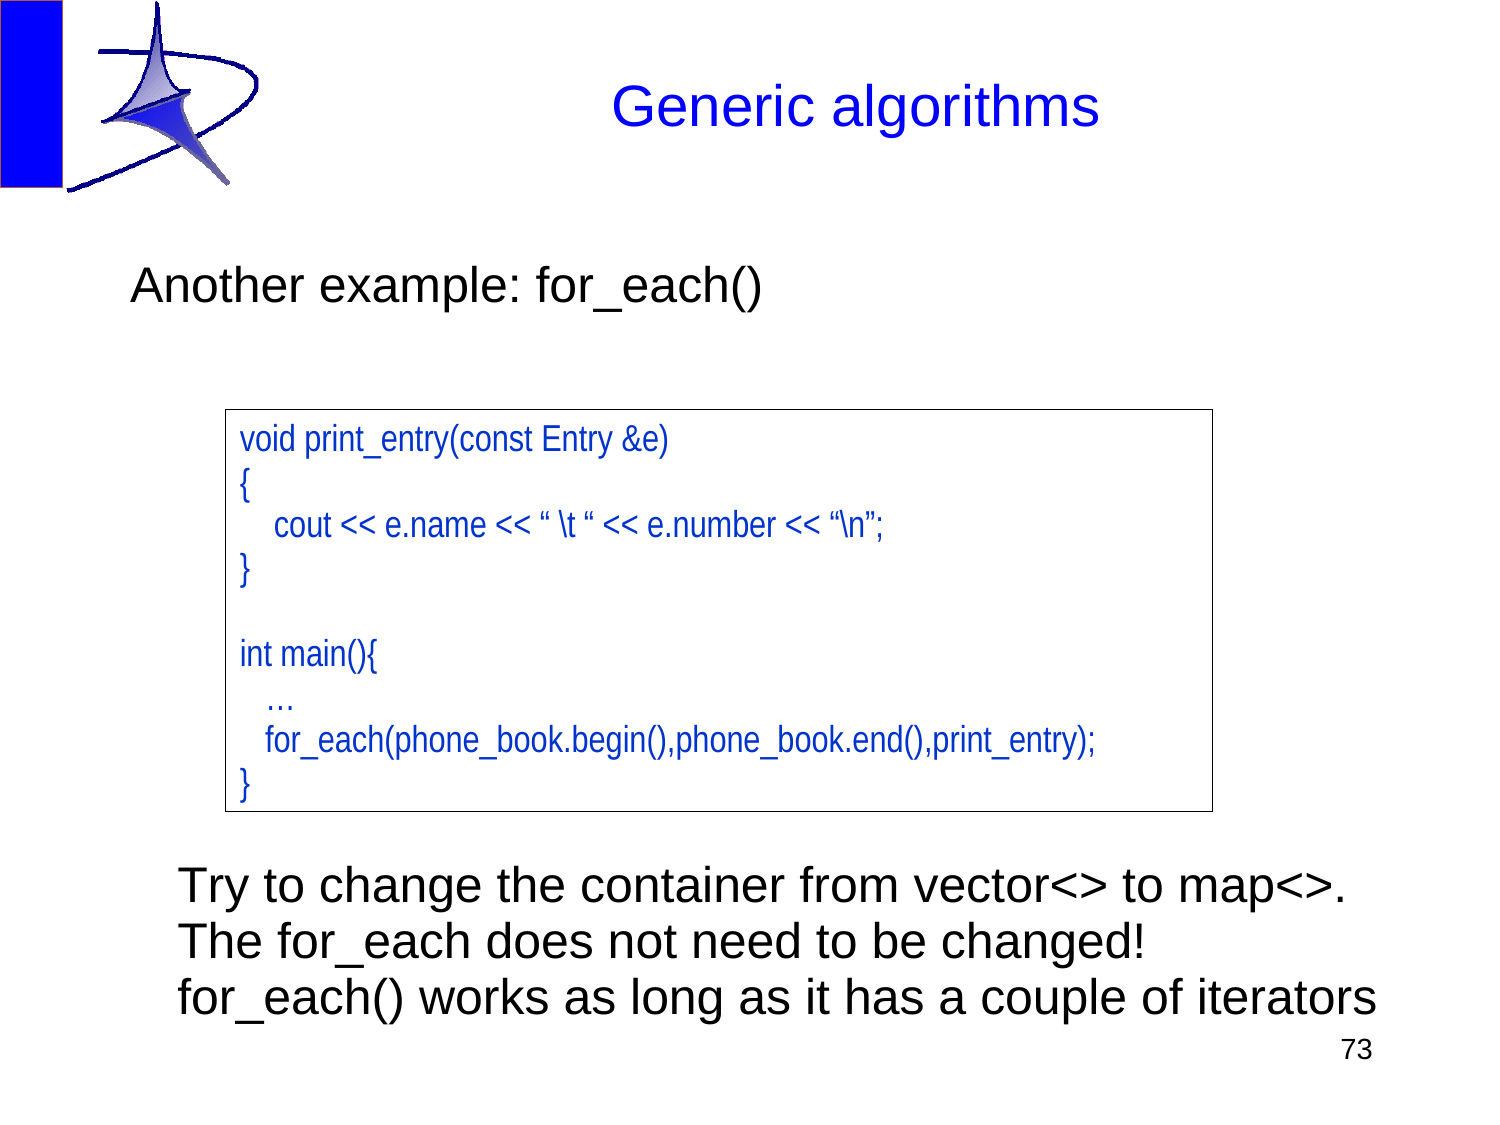

# Generic algorithms
Another example: for_each()
void print_entry(const Entry &e)
{
 cout << e.name << “ \t “ << e.number << “\n”;
}
int main(){
 …
 for_each(phone_book.begin(),phone_book.end(),print_entry);
}
Try to change the container from vector<> to map<>. The for_each does not need to be changed!
for_each() works as long as it has a couple of iterators
73